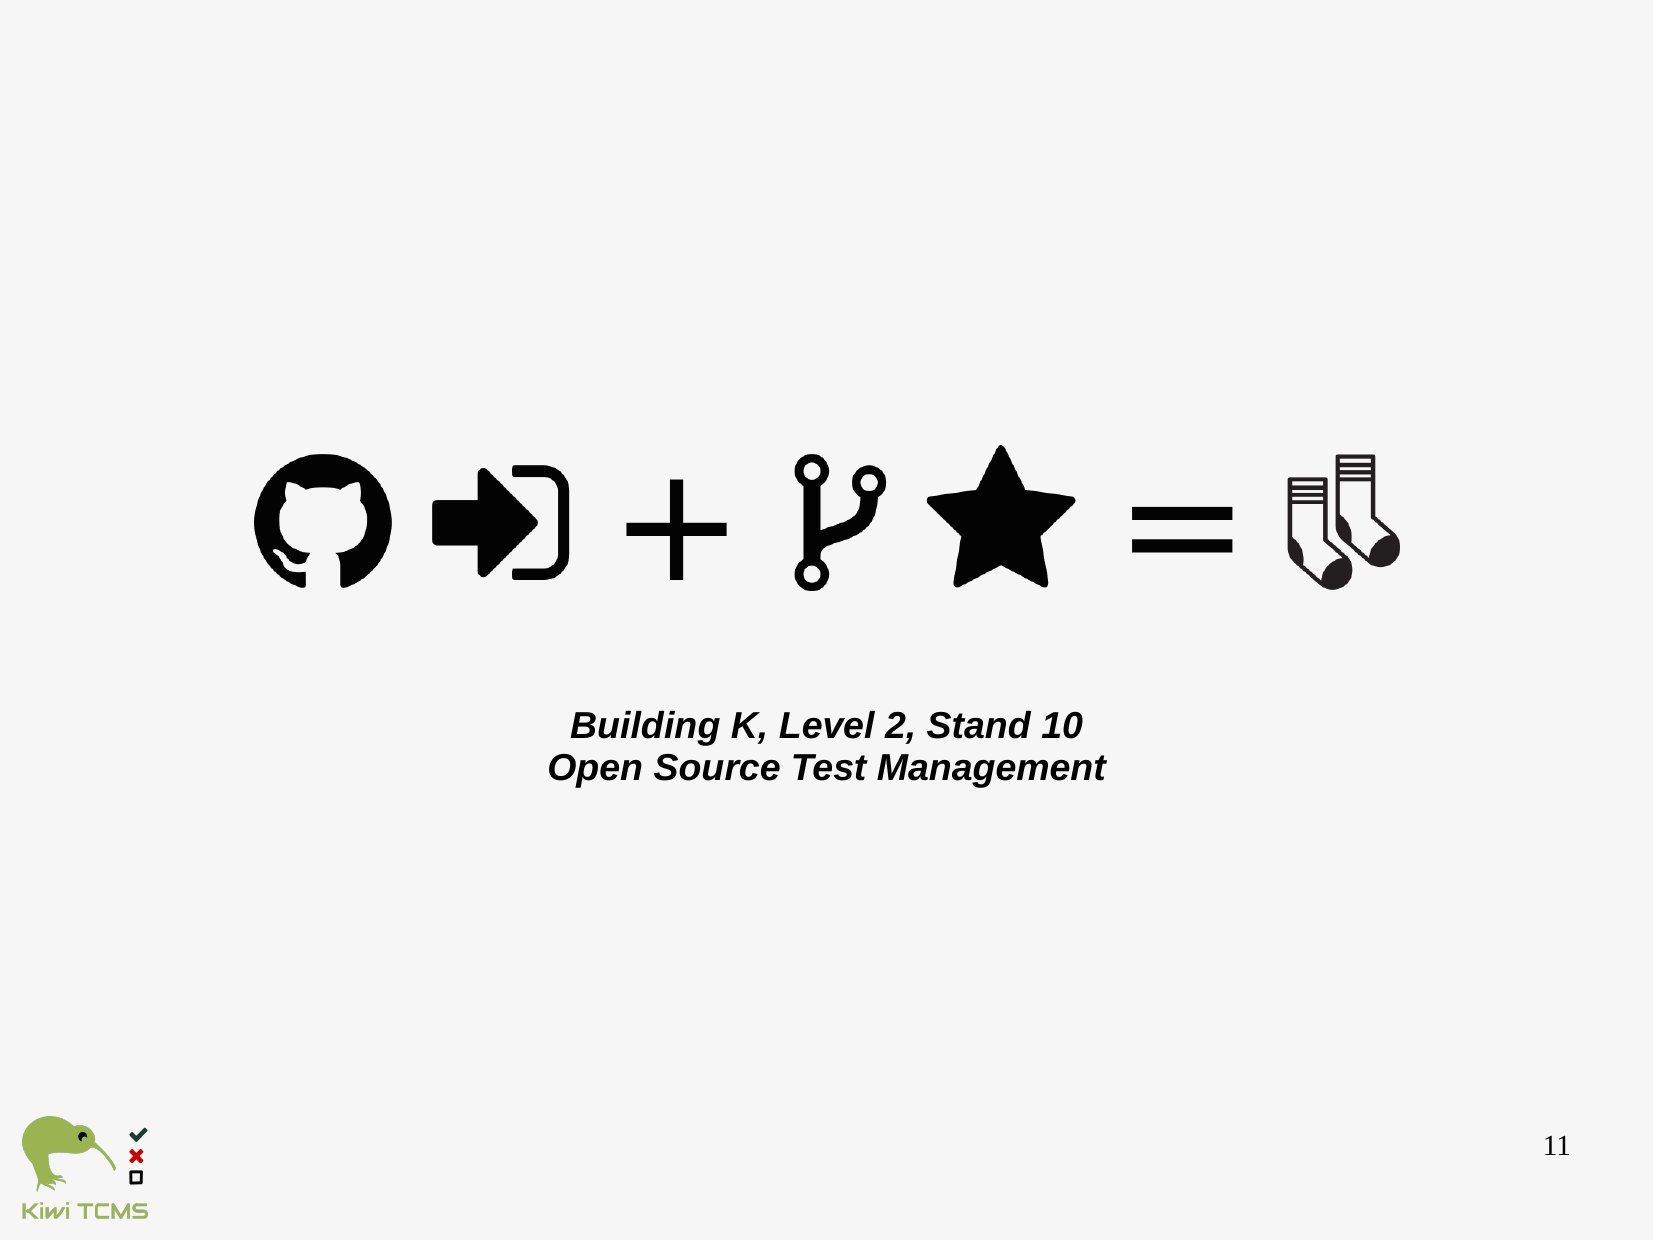

Building K, Level 2, Stand 10
Open Source Test Management
11